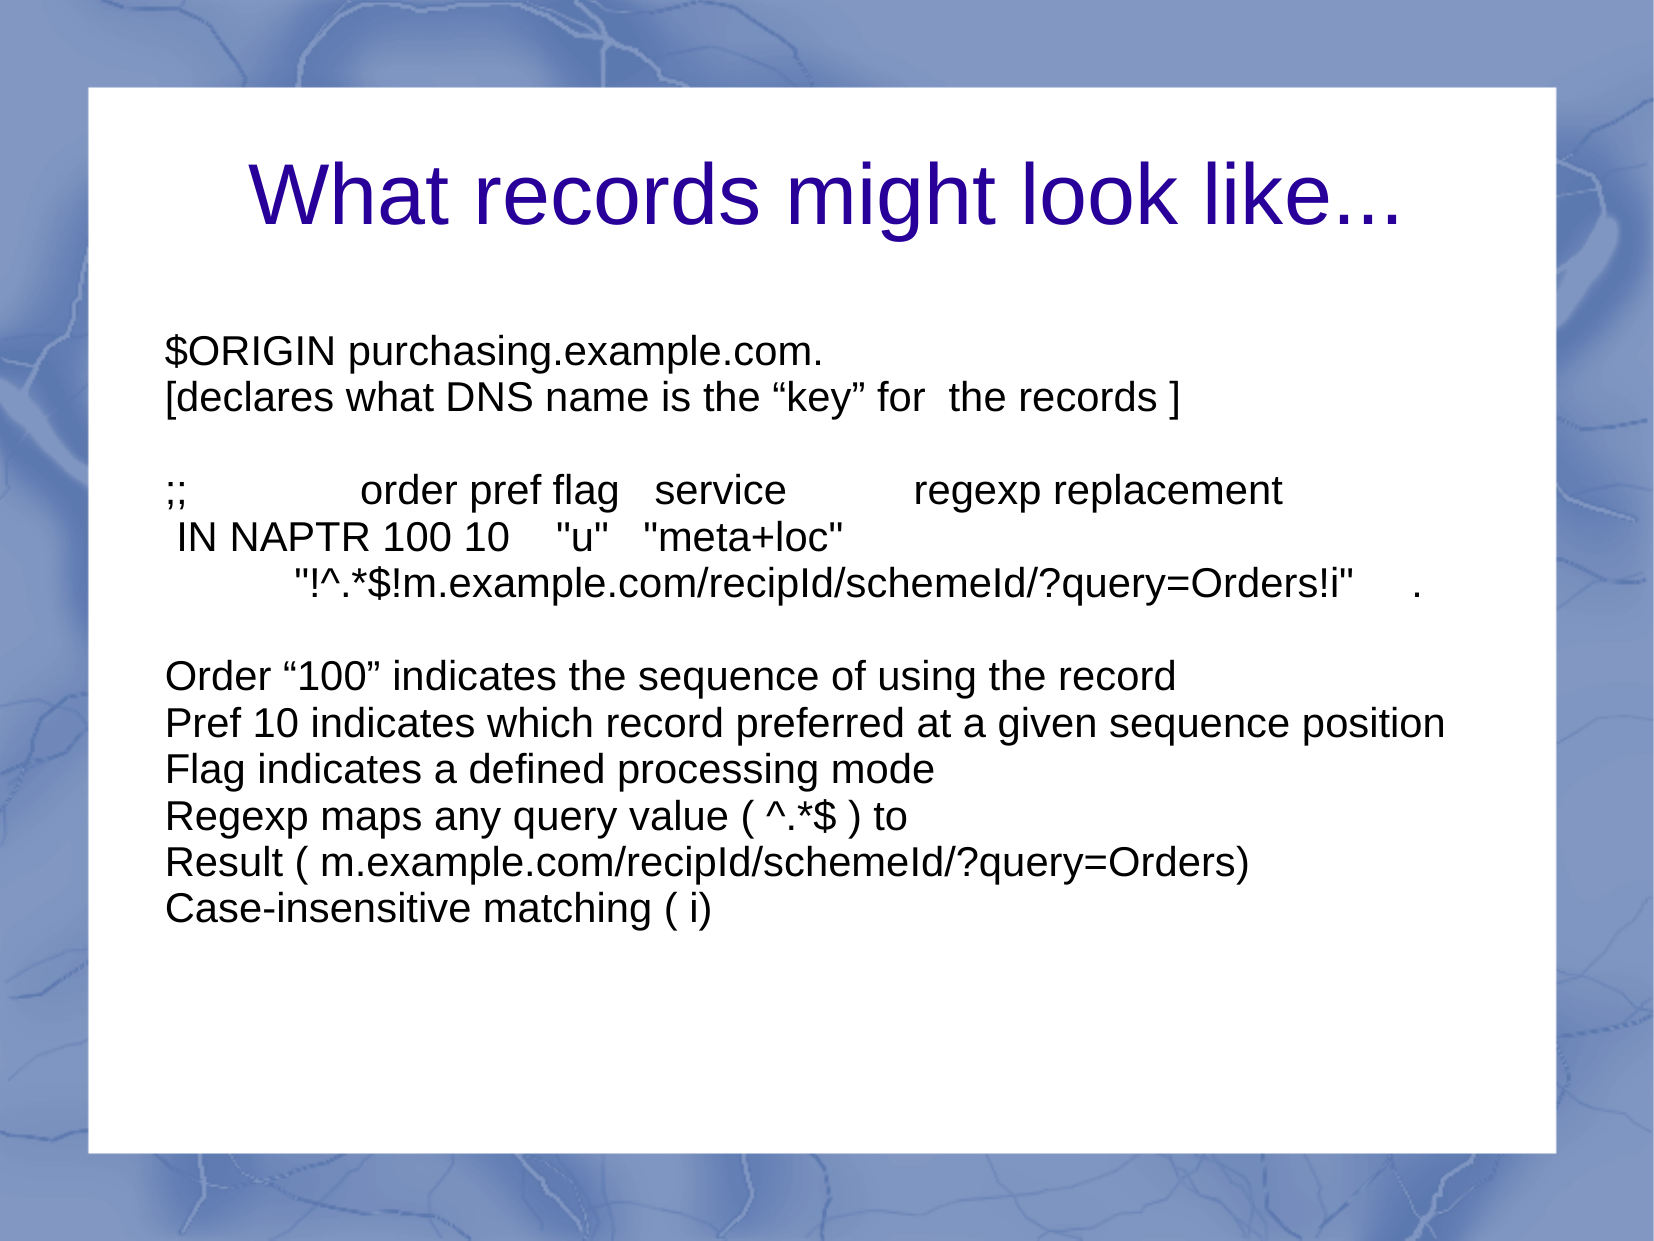

# What records might look like...
$ORIGIN purchasing.example.com.
[declares what DNS name is the “key” for the records ]
;; order pref flag service regexp replacement
 IN NAPTR 100 10 "u" "meta+loc"
	 "!^.*$!m.example.com/recipId/schemeId/?query=Orders!i" .
Order “100” indicates the sequence of using the record
Pref 10 indicates which record preferred at a given sequence position
Flag indicates a defined processing mode
Regexp maps any query value ( ^.*$ ) to
Result ( m.example.com/recipId/schemeId/?query=Orders)
Case-insensitive matching ( i)